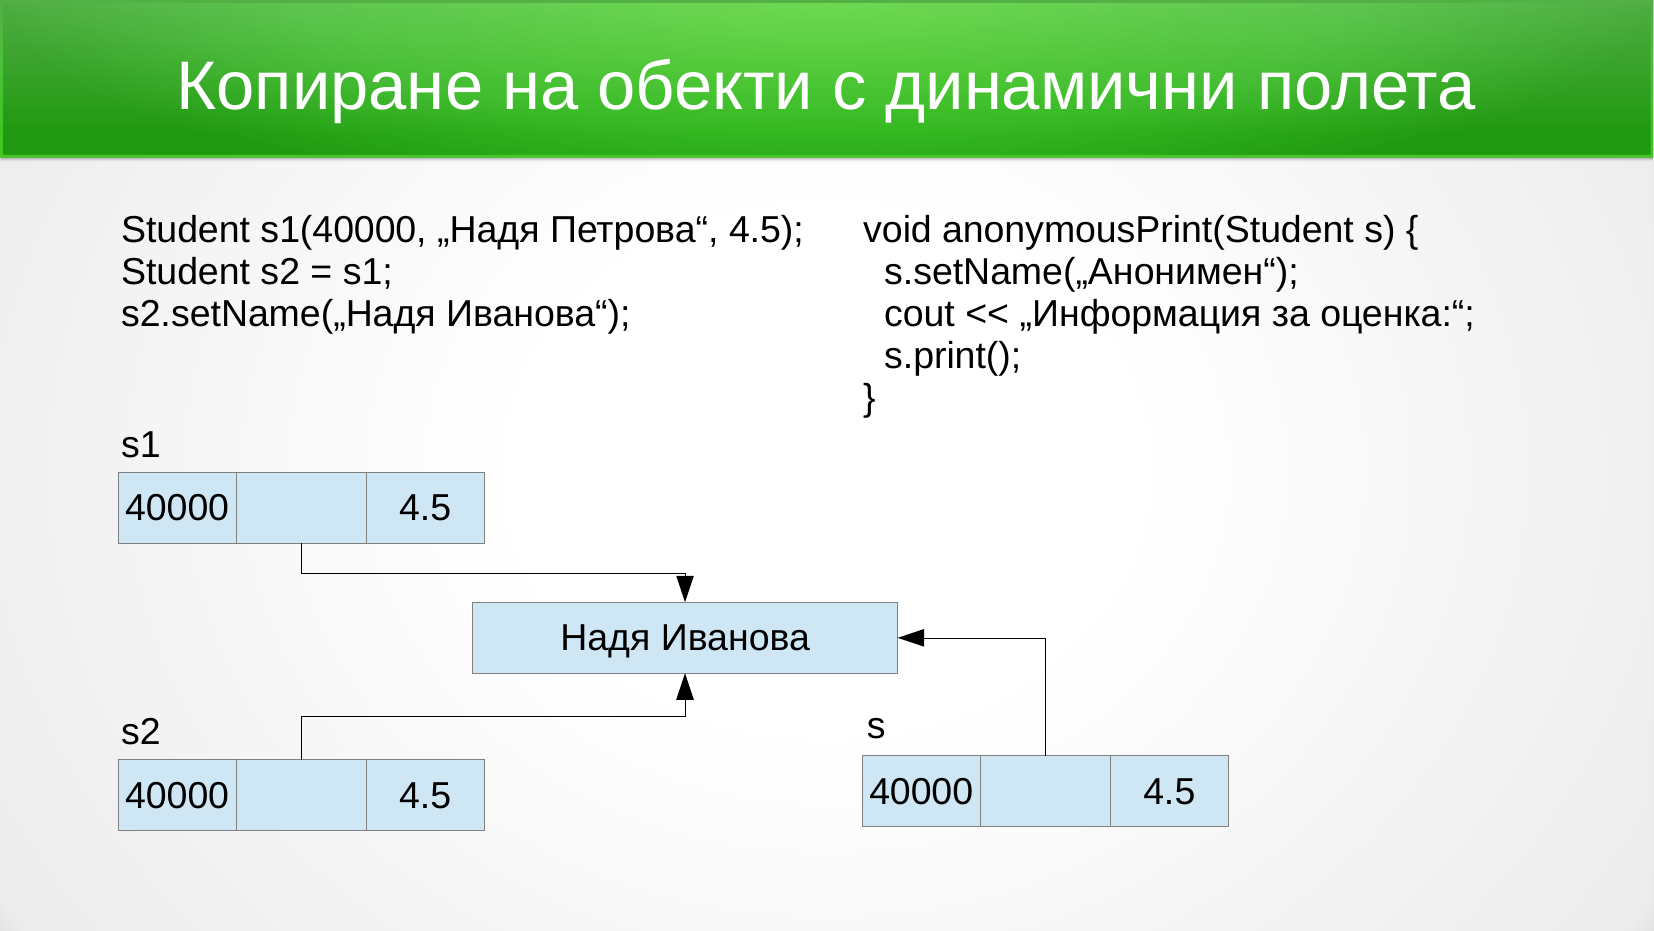

# Копиране на обекти с динамични полета
Student s1(40000, „Надя Петрова“, 4.5);
Student s2 = s1;
s2.setName(„Надя Иванова“);
void anonymousPrint(Student s) {
 s.setName(„Анонимен“);
 cout << „Информация за оценка:“;
 s.print();
}
s1
40000
4.5
Надя Иванова
s
s2
40000
4.5
40000
4.5